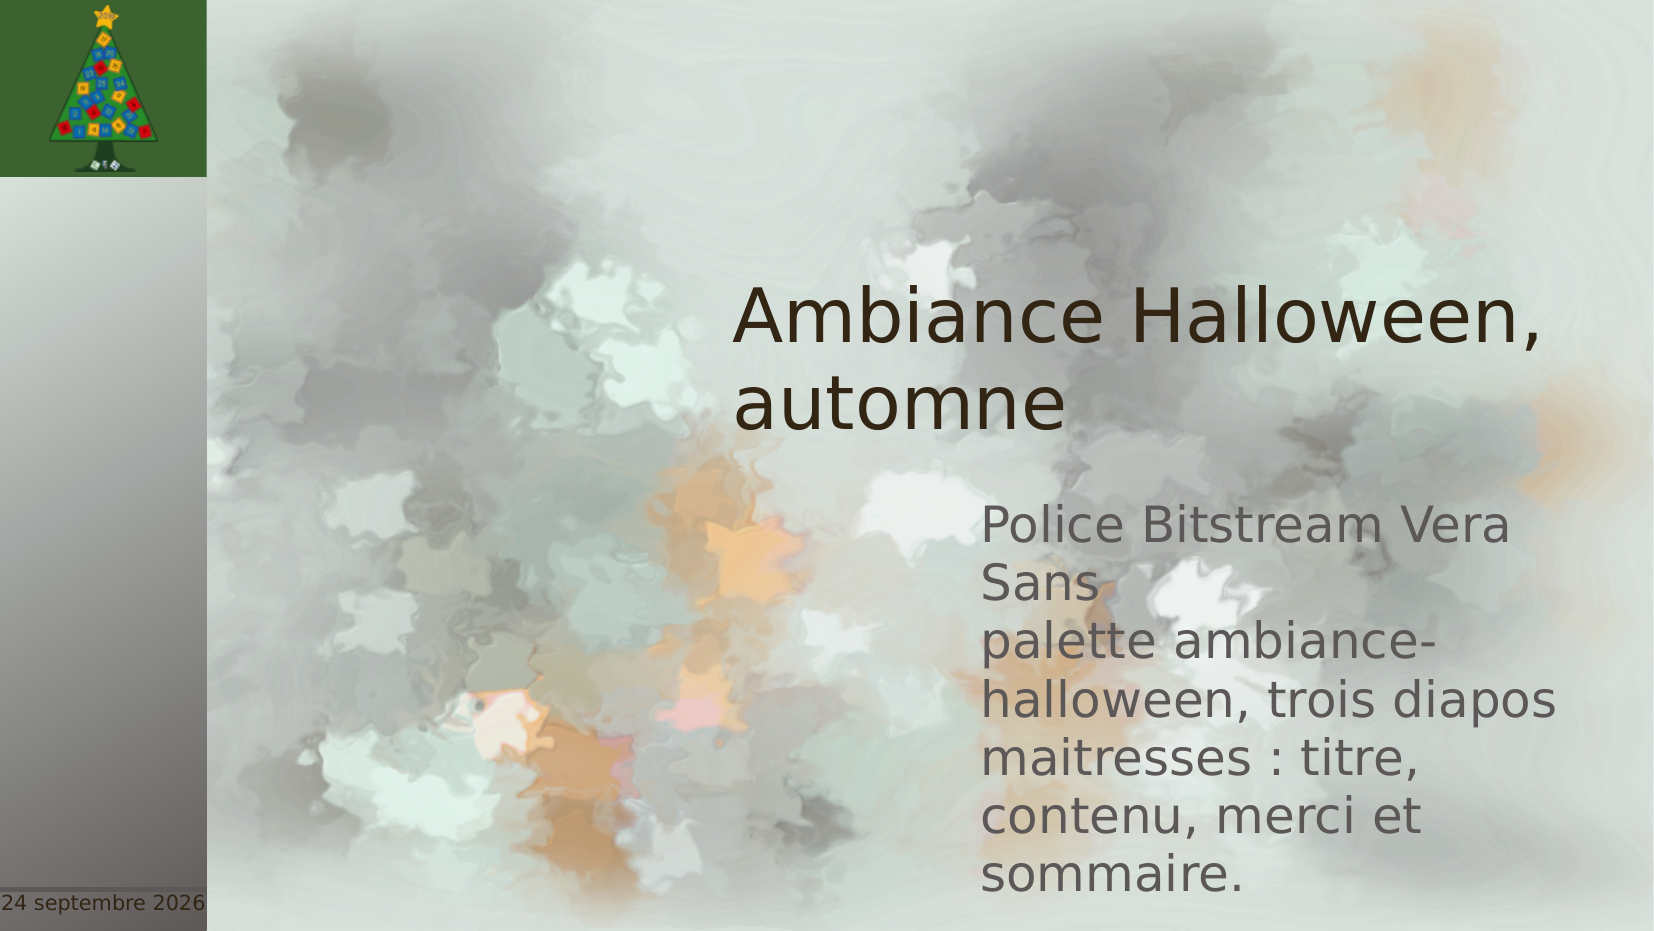

# Ambiance Halloween, automne
Police Bitstream Vera Sans
palette ambiance-halloween, trois diapos maitresses : titre, contenu, merci et sommaire.